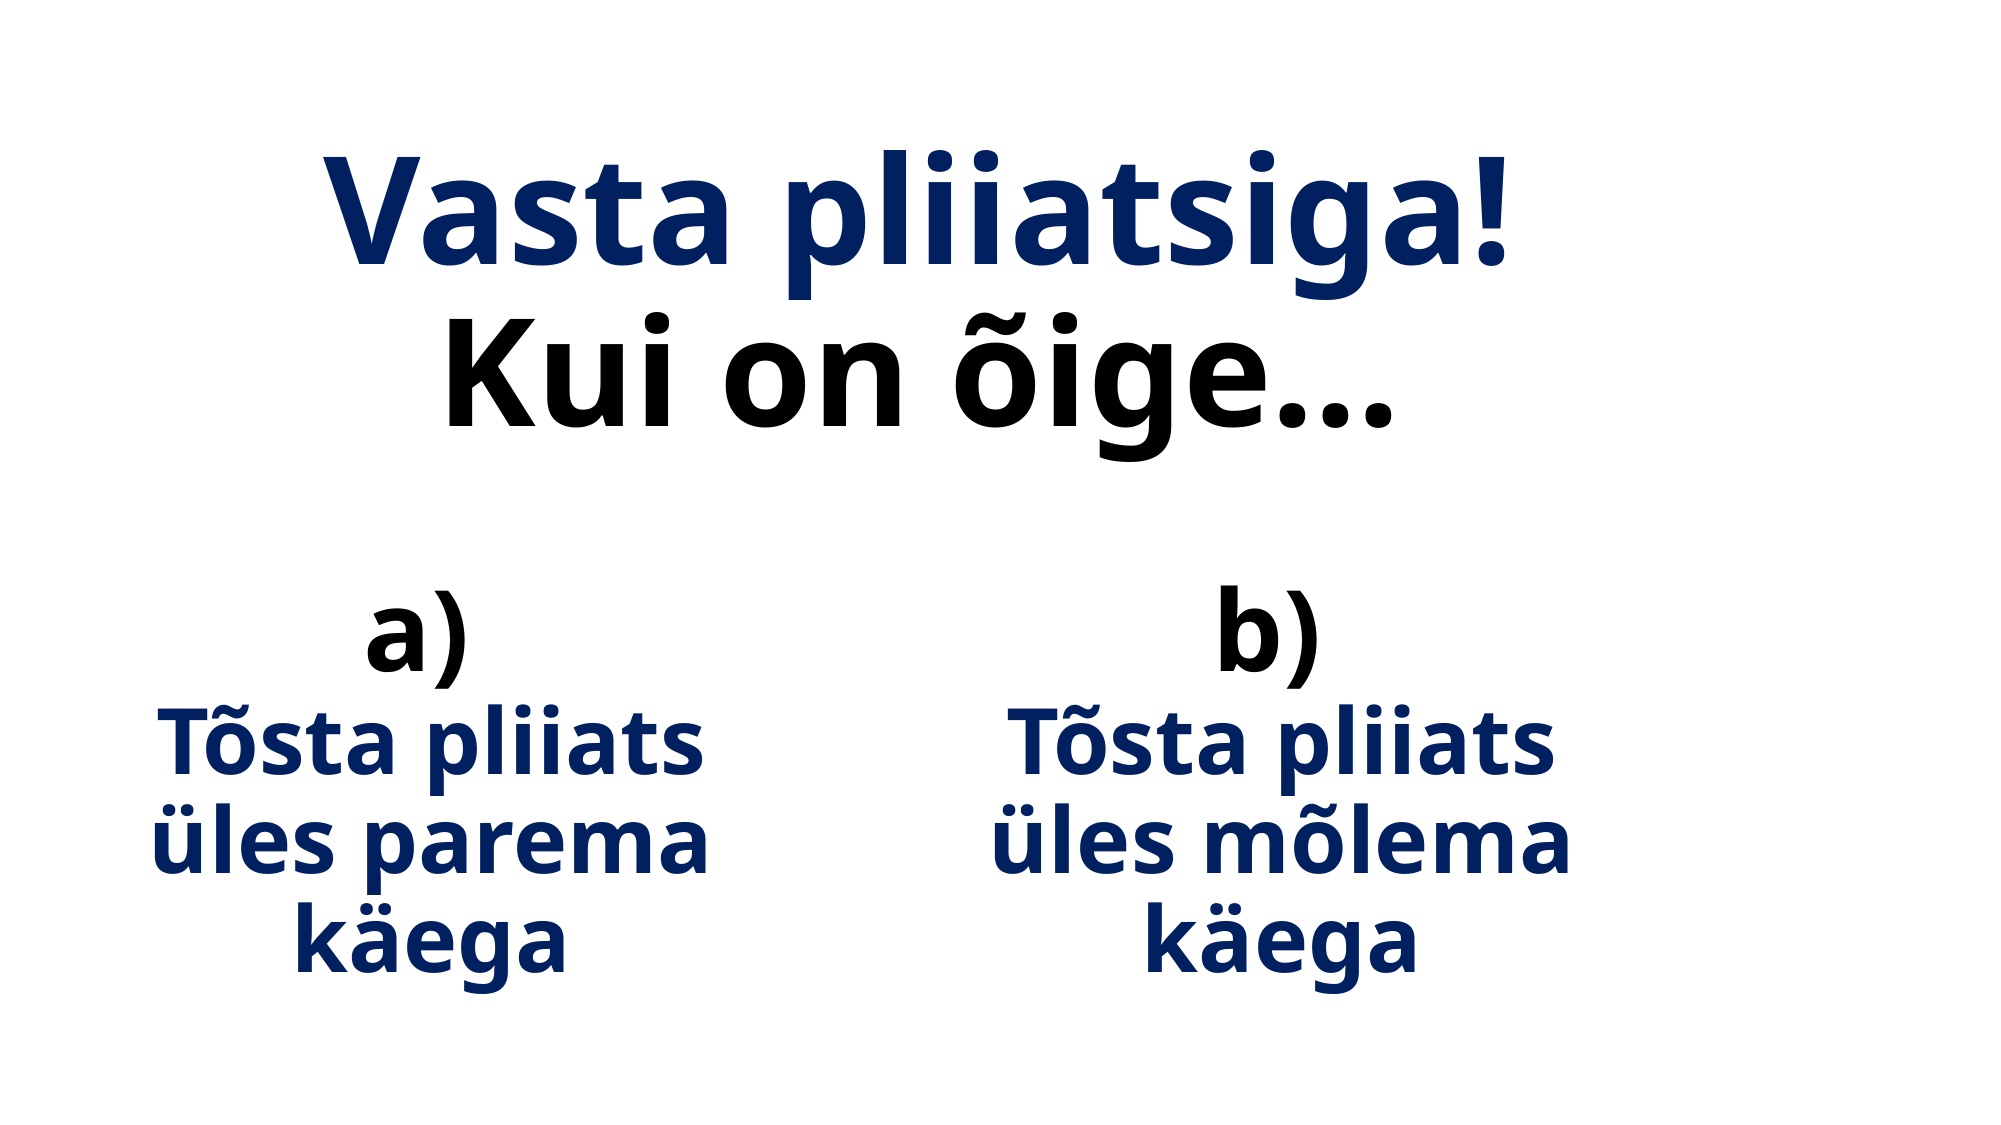

# Vasta pliiatsiga! Kui on õige...
a)
Tõsta pliiats üles parema käega
b)
Tõsta pliiats üles mõlema käega